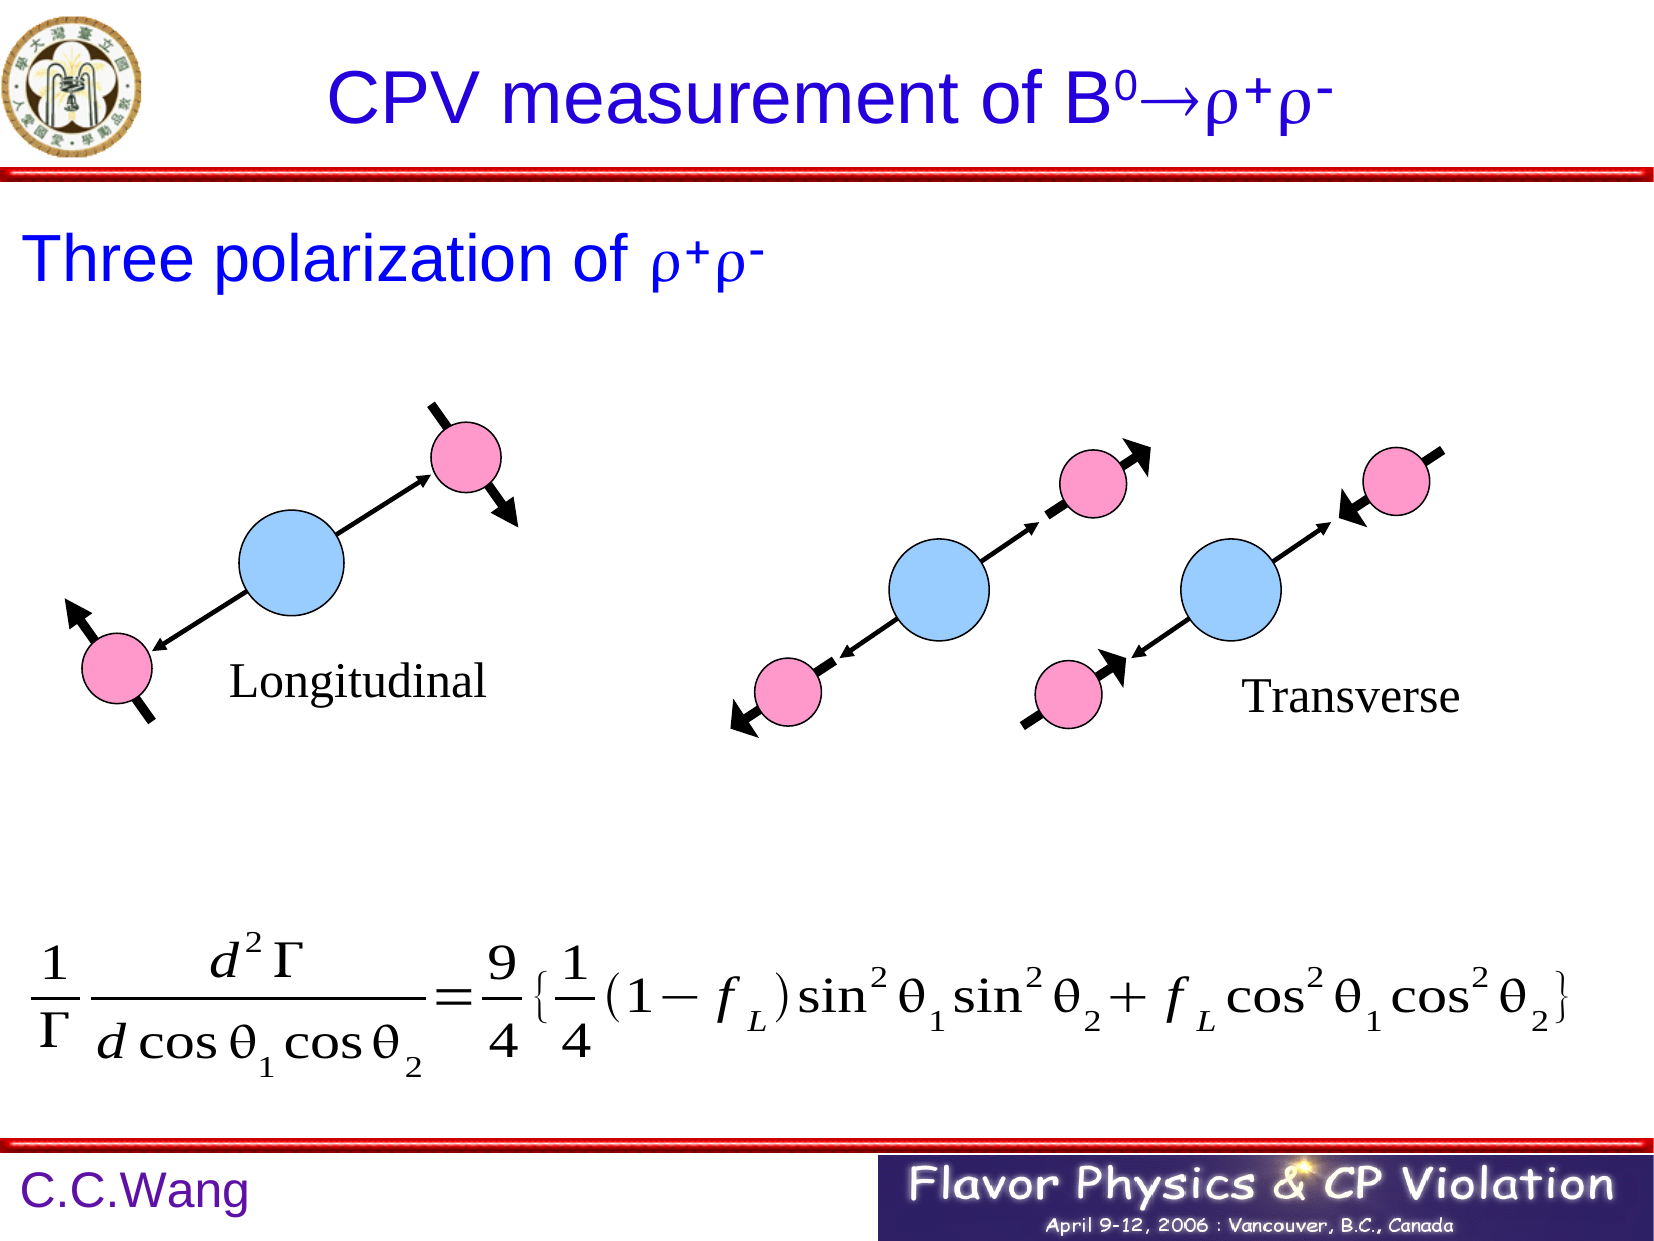

# CPV measurement of B0+-
Three polarization of +-
Longitudinal
Transverse